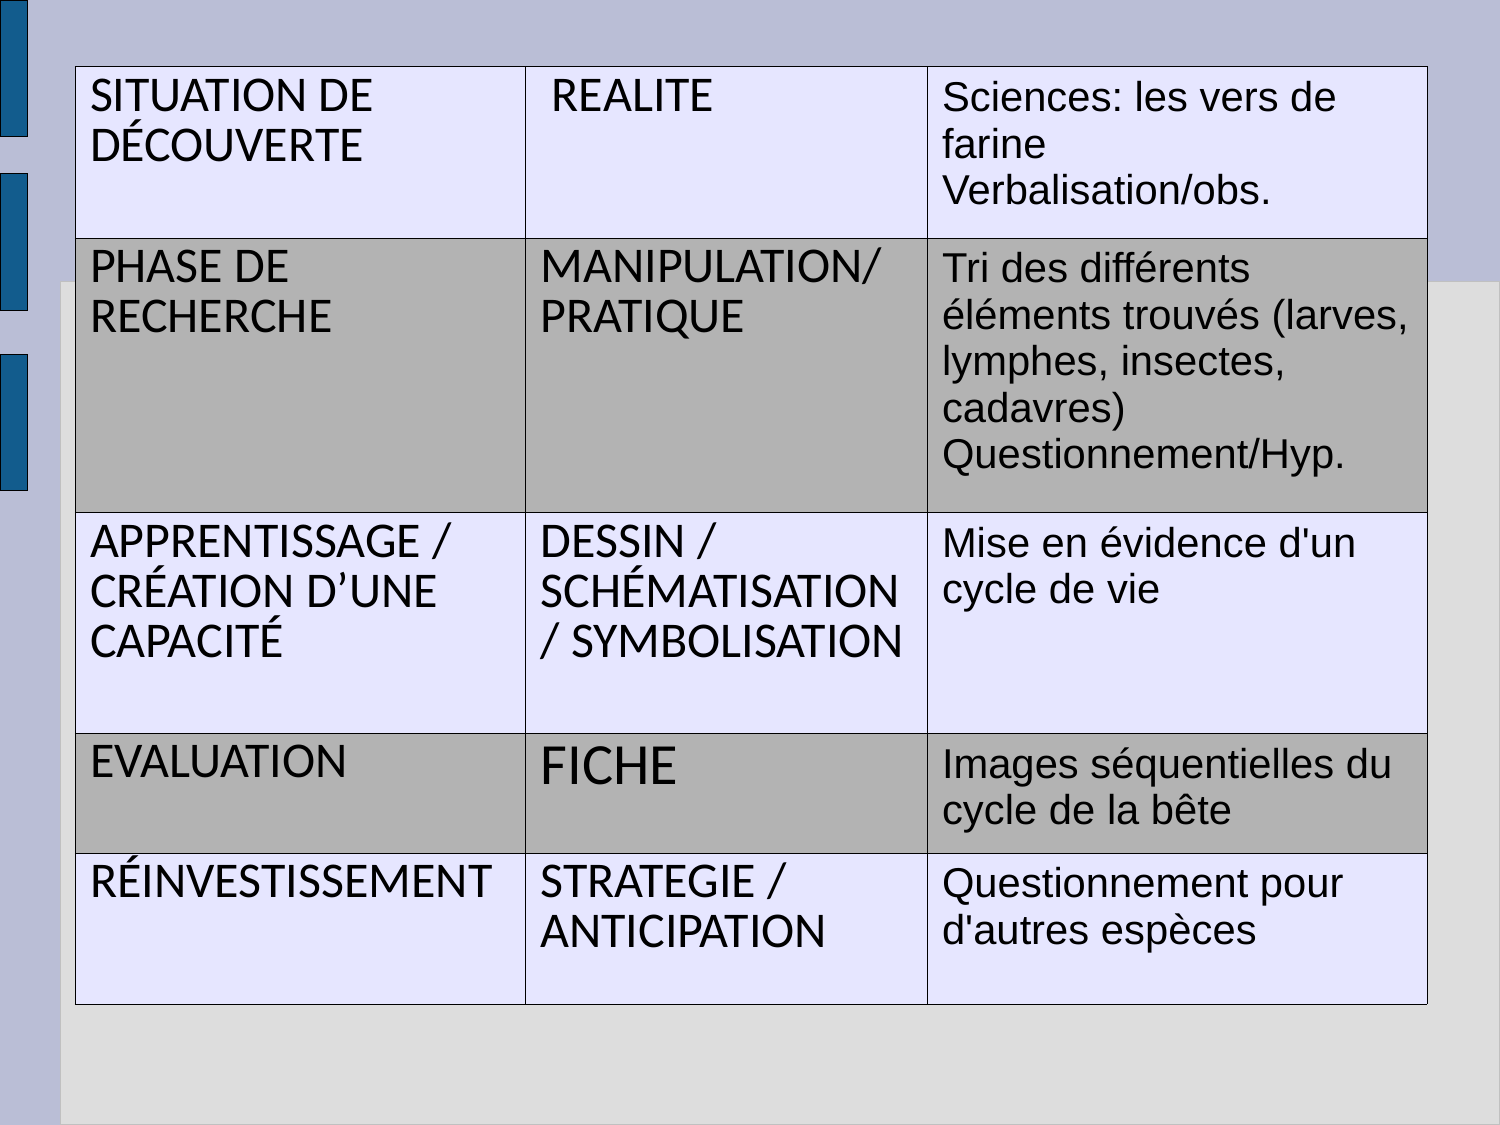

| SITUATION DE DÉCOUVERTE | REALITE | Sciences: les vers de farine Verbalisation/obs. |
| --- | --- | --- |
| PHASE DE RECHERCHE | MANIPULATION/ PRATIQUE | Tri des différents éléments trouvés (larves, lymphes, insectes, cadavres) Questionnement/Hyp. |
| APPRENTISSAGE / CRÉATION D’UNE CAPACITÉ | DESSIN / SCHÉMATISATION / SYMBOLISATION | Mise en évidence d'un cycle de vie |
| EVALUATION | FICHE | Images séquentielles du cycle de la bête |
| RÉINVESTISSEMENT | STRATEGIE / ANTICIPATION | Questionnement pour d'autres espèces |